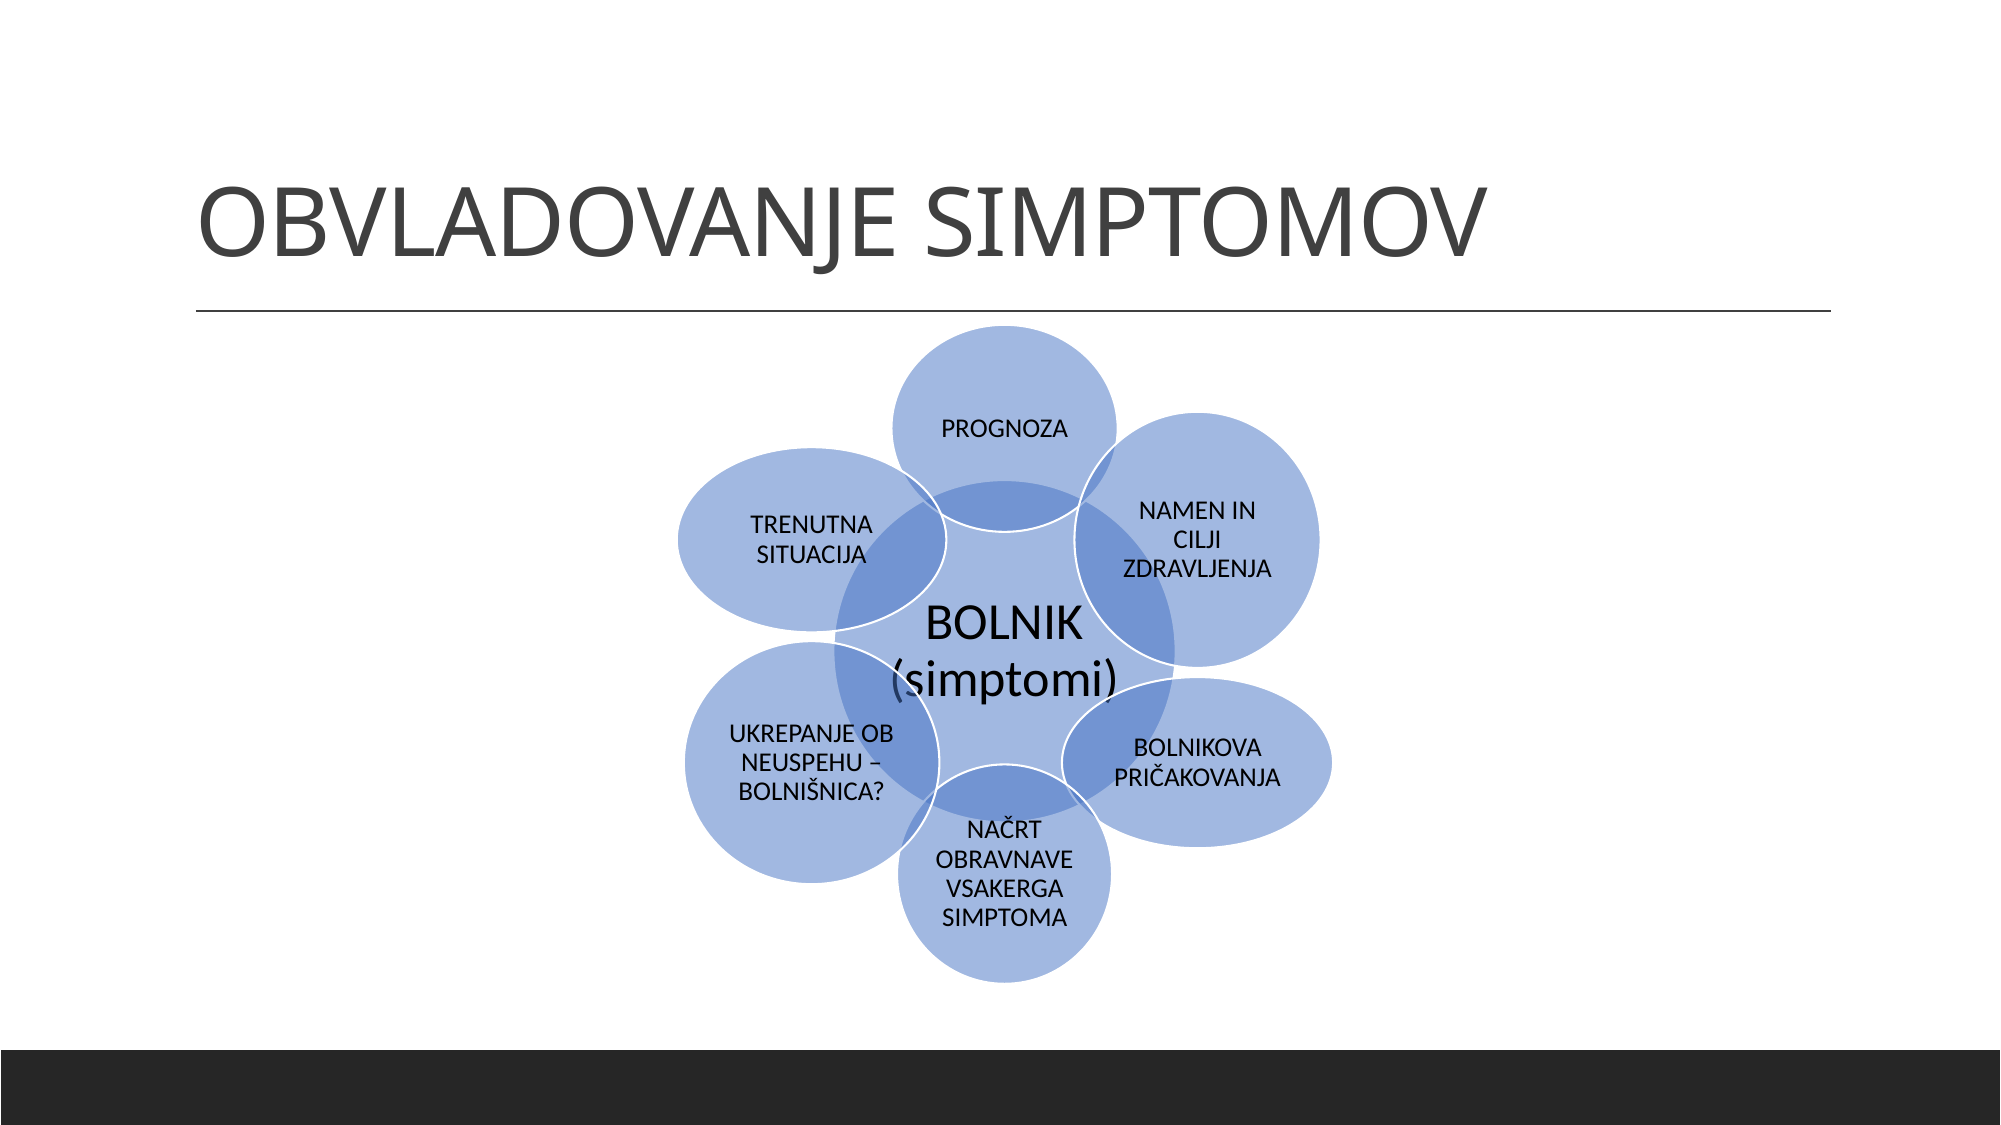

# OBVLADOVANJE SIMPTOMOV
PROGNOZA
NAMEN IN CILJI ZDRAVLJENJA
TRENUTNA SITUACIJA
BOLNIK (simptomi)
UKREPANJE OB NEUSPEHU – BOLNIŠNICA?
BOLNIKOVA PRIČAKOVANJA
NAČRT OBRAVNAVE VSAKERGA SIMPTOMA